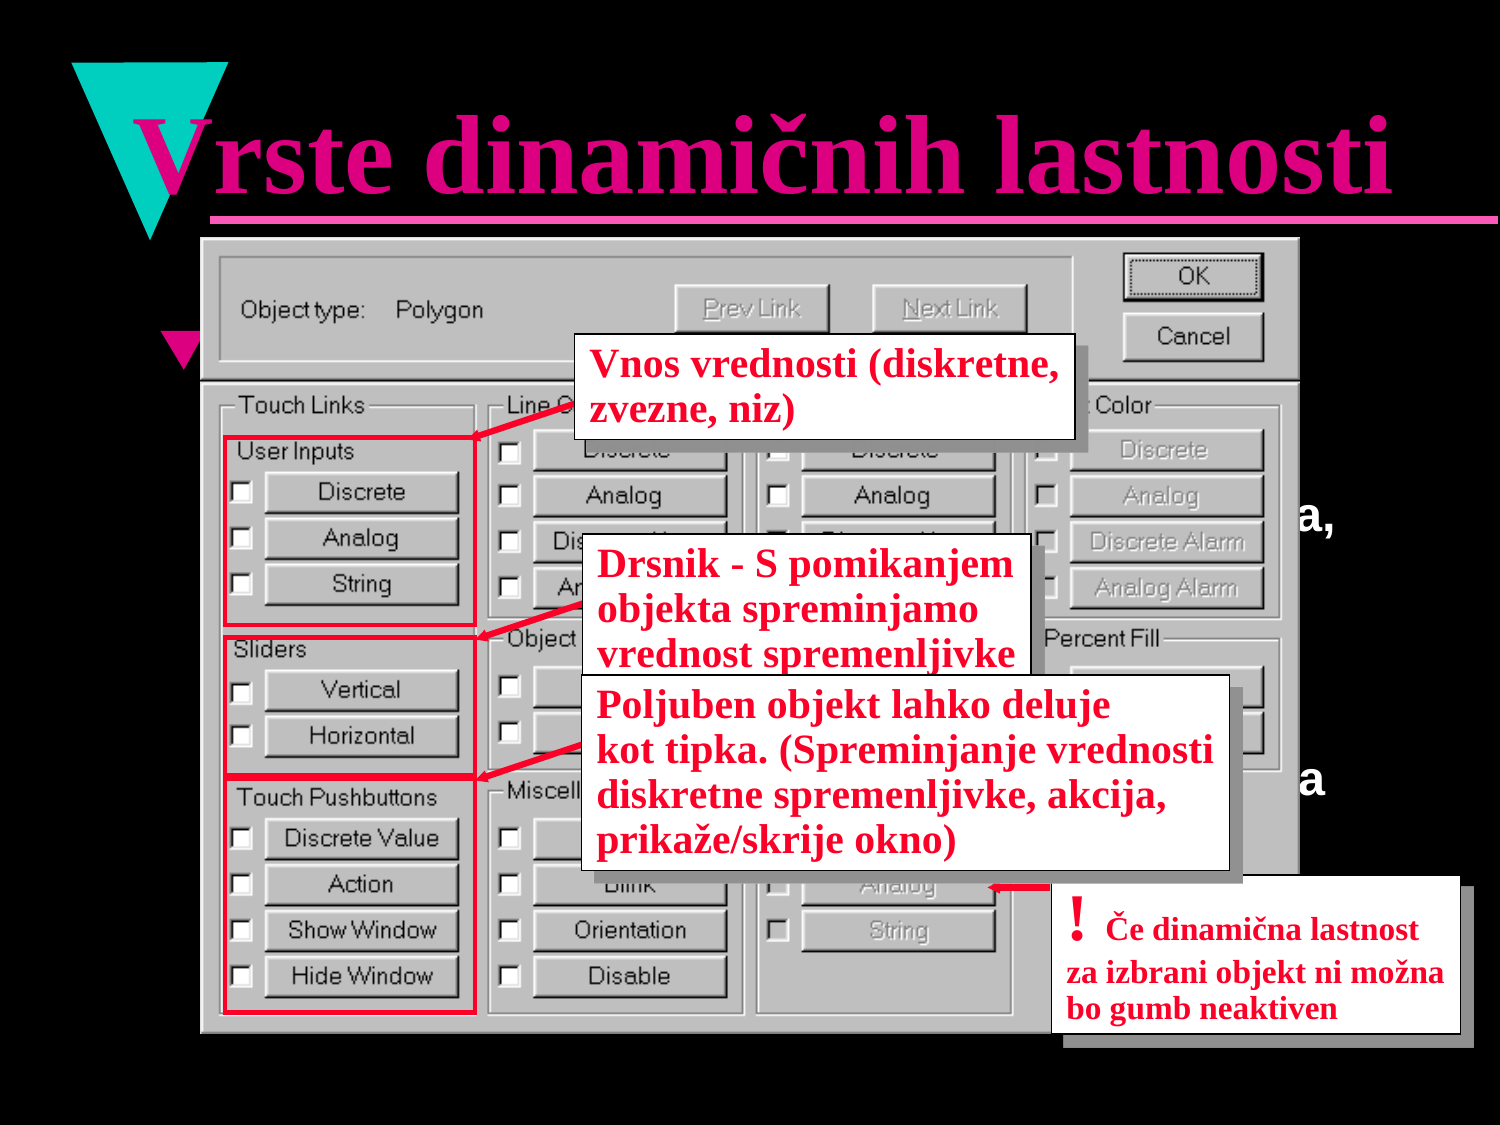

# Vrste dinamičnih lastnosti
Vnos podatkov:
Objekt naredimo “občutljiv na dotik”
Omogoča vnos podatkov (vklop/izklop ventila, vnos vrednosti zvezne spremenljivke, niz…)
Izvedemo akcijo (programski modul)
Odpremo/zapremo okno
Okrog objekta se pojavi pravokotnik, ko se ga “dotaknemo”
Dinamično lastnost aktiviramo, ko se objekta dotaknemo - kliknemo
Vnos vrednosti (diskretne,
zvezne, niz)
Drsnik - S pomikanjem
objekta spreminjamo
vrednost spremenljivke
Poljuben objekt lahko deluje
kot tipka. (Spreminjanje vrednosti
diskretne spremenljivke, akcija,
prikaže/skrije okno)
! Če dinamična lastnost
za izbrani objekt ni možna
bo gumb neaktiven
Animacija
5